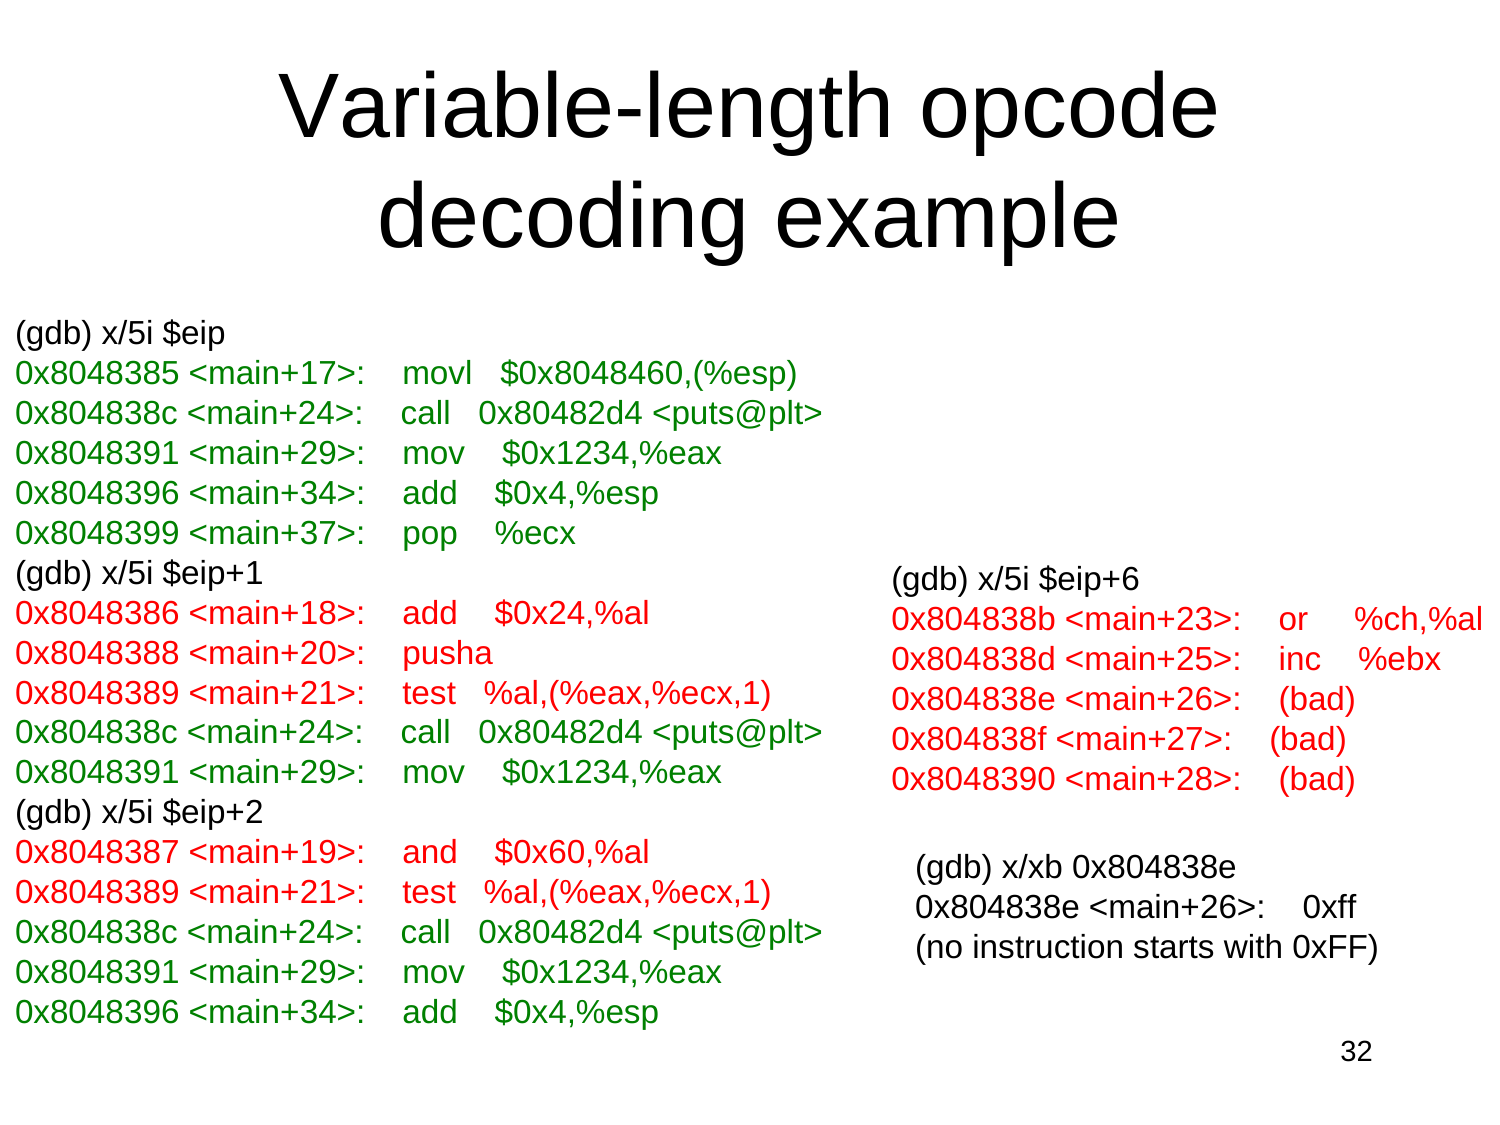

# Variable-length opcode decoding example
(gdb) x/5i $eip
0x8048385 <main+17>: movl $0x8048460,(%esp)
0x804838c <main+24>: call 0x80482d4 <puts@plt>
0x8048391 <main+29>: mov $0x1234,%eax
0x8048396 <main+34>: add $0x4,%esp
0x8048399 <main+37>: pop %ecx
(gdb) x/5i $eip+1
0x8048386 <main+18>: add $0x24,%al
0x8048388 <main+20>: pusha
0x8048389 <main+21>: test %al,(%eax,%ecx,1)
0x804838c <main+24>: call 0x80482d4 <puts@plt>
0x8048391 <main+29>: mov $0x1234,%eax
(gdb) x/5i $eip+2
0x8048387 <main+19>: and $0x60,%al
0x8048389 <main+21>: test %al,(%eax,%ecx,1)
0x804838c <main+24>: call 0x80482d4 <puts@plt>
0x8048391 <main+29>: mov $0x1234,%eax
0x8048396 <main+34>: add $0x4,%esp
(gdb) x/5i $eip+6
0x804838b <main+23>: or %ch,%al
0x804838d <main+25>: inc %ebx
0x804838e <main+26>: (bad)
0x804838f <main+27>: (bad)
0x8048390 <main+28>: (bad)
(gdb) x/xb 0x804838e
0x804838e <main+26>: 0xff
(no instruction starts with 0xFF)